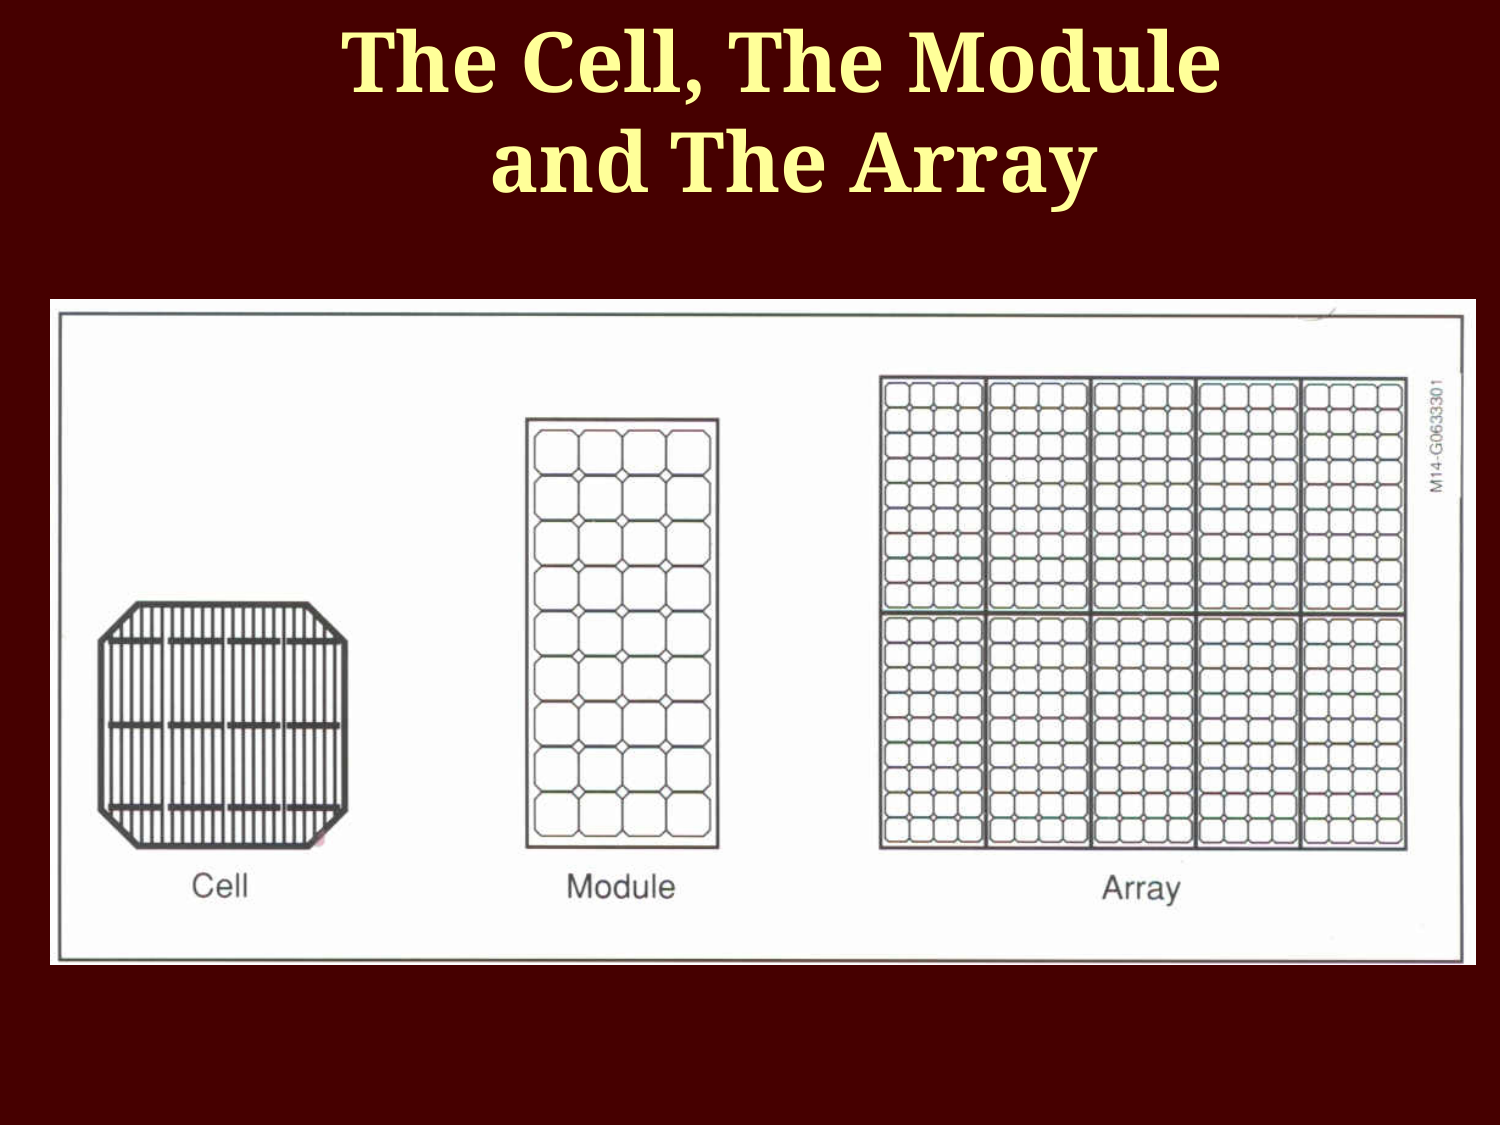

# The Cell, The Module and The Array
Engineering Photovoltaic Systems
3